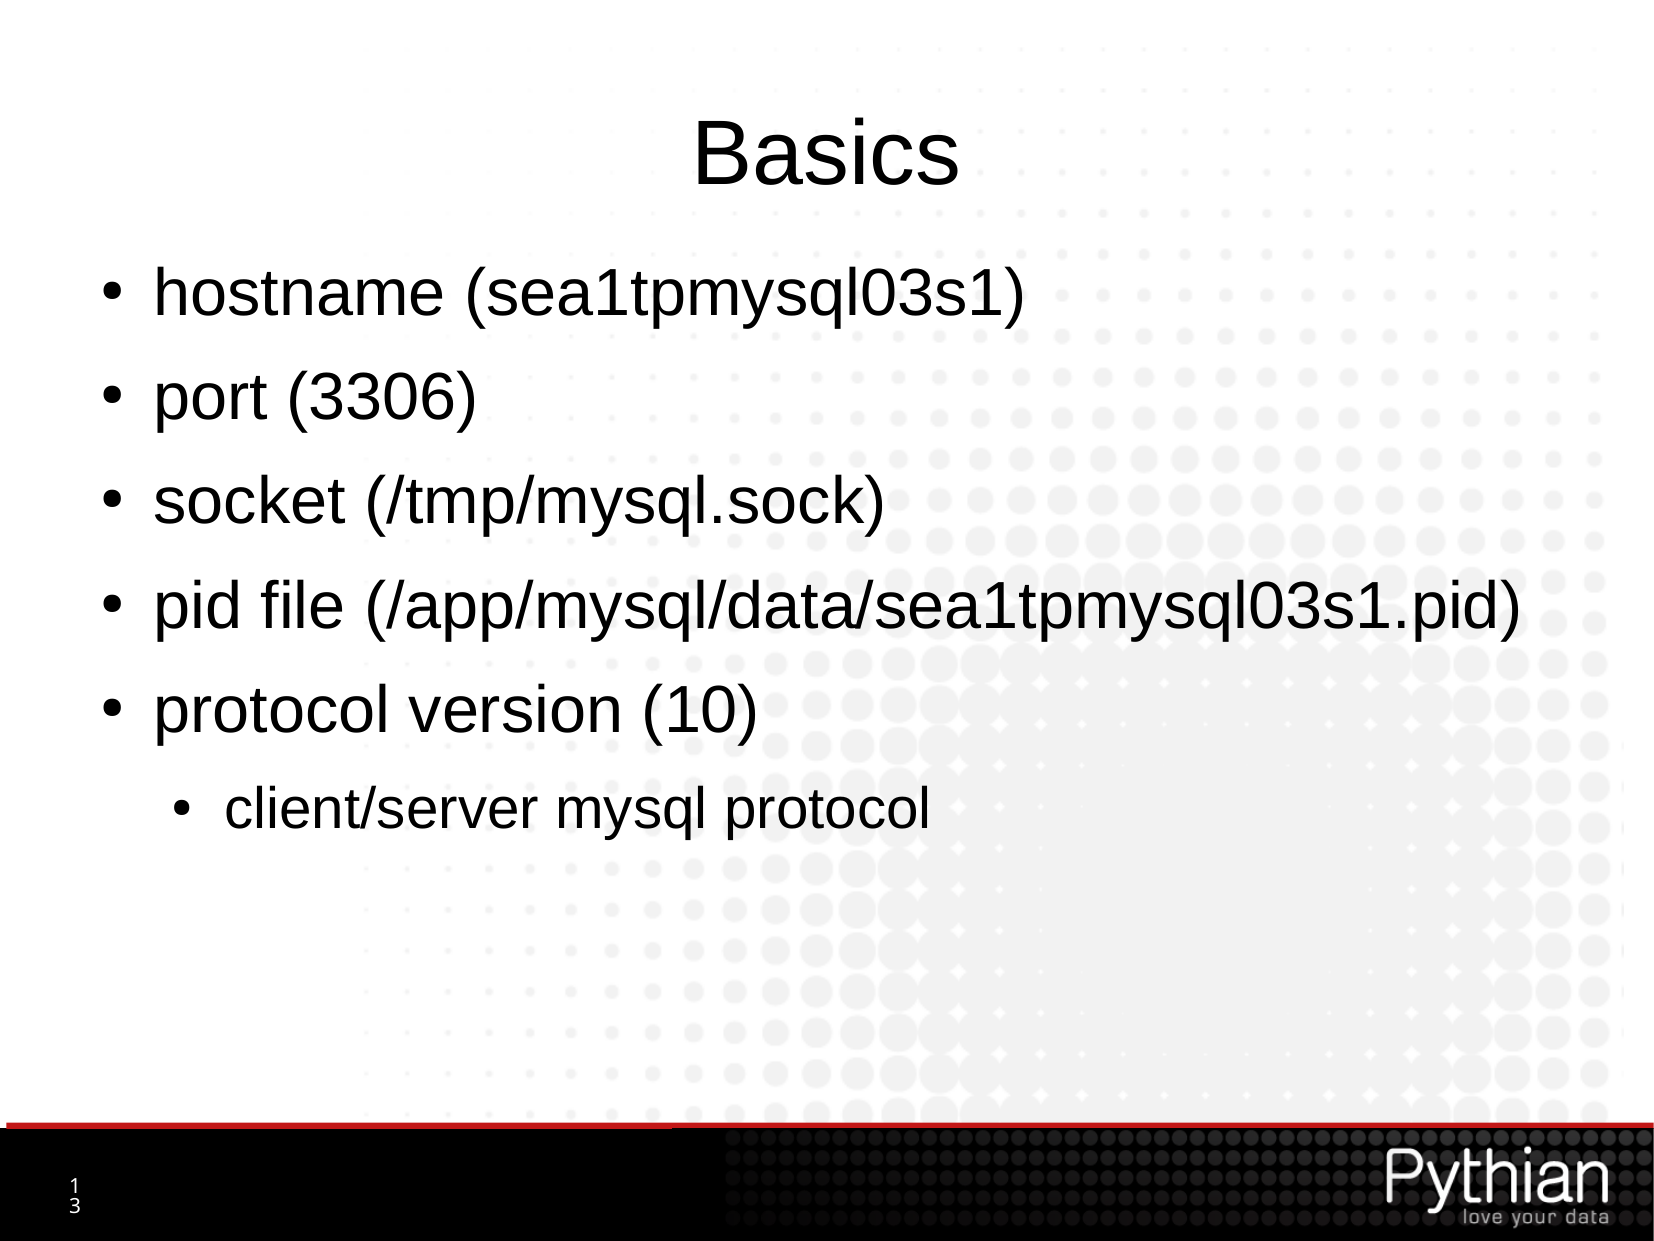

# Basics
hostname (sea1tpmysql03s1)
port (3306)
socket (/tmp/mysql.sock)
pid file (/app/mysql/data/sea1tpmysql03s1.pid)
protocol version (10)
client/server mysql protocol